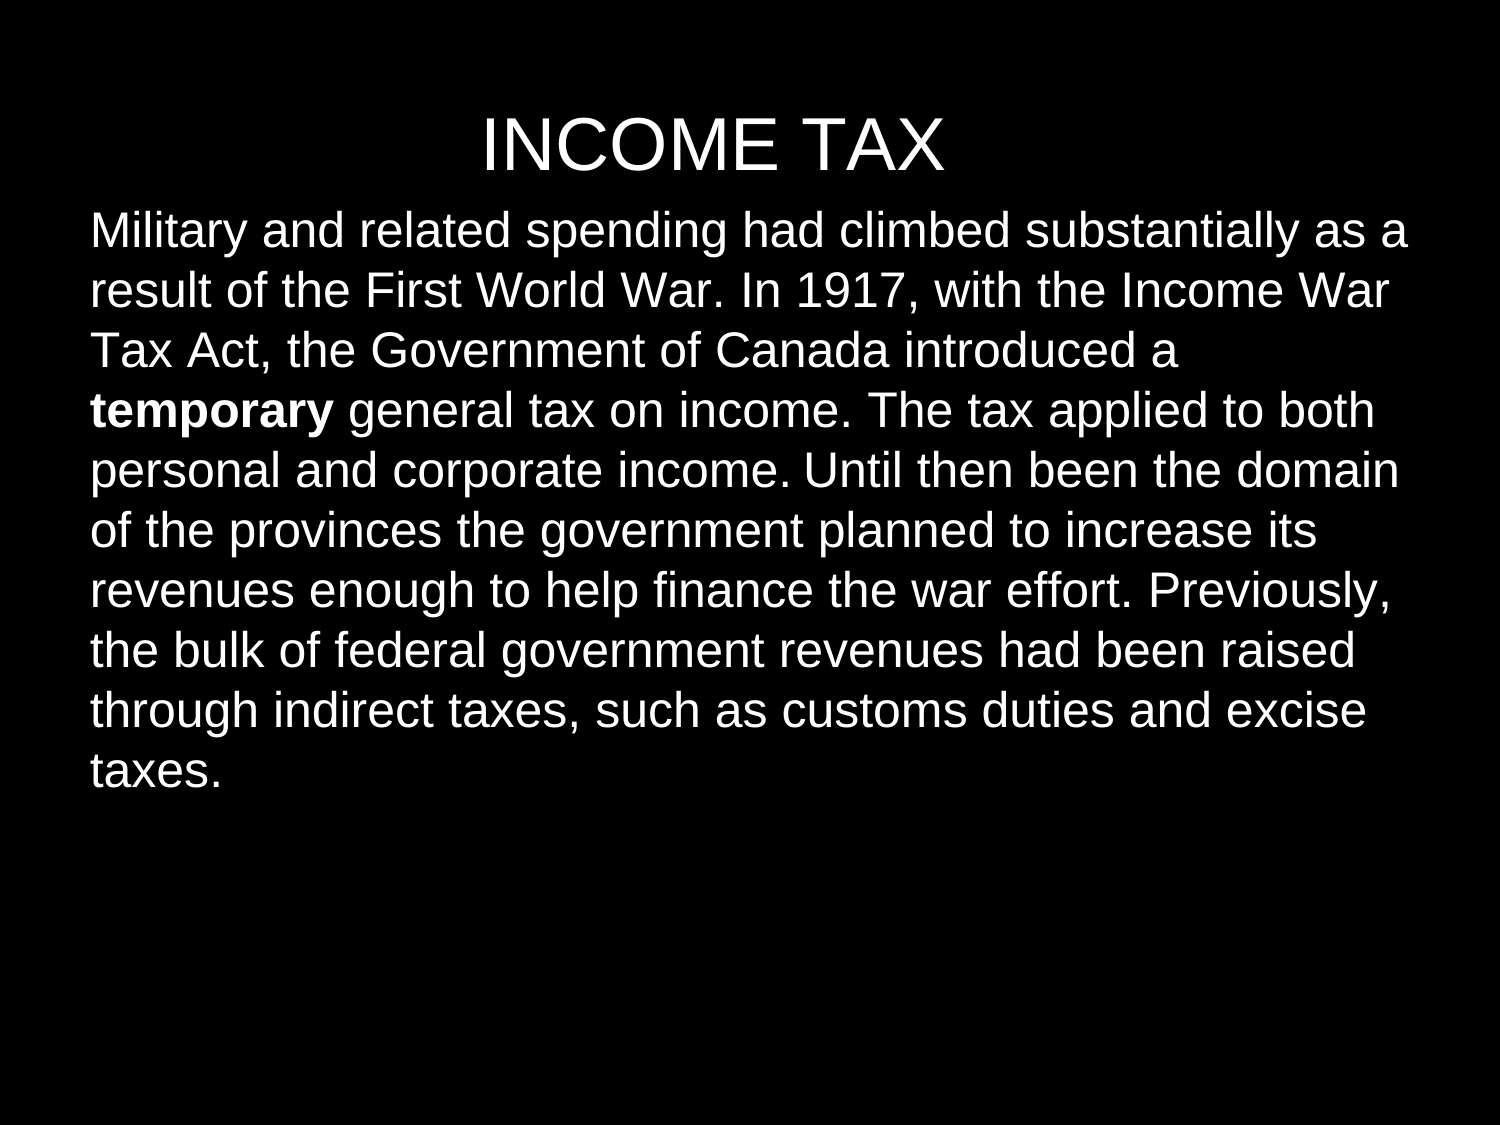

INCOME TAX
Military and related spending had climbed substantially as a result of the First World War. In 1917, with the Income War Tax Act, the Government of Canada introduced a temporary general tax on income. The tax applied to both personal and corporate income. Until then been the domain of the provinces the government planned to increase its revenues enough to help finance the war effort. Previously, the bulk of federal government revenues had been raised through indirect taxes, such as customs duties and excise taxes.